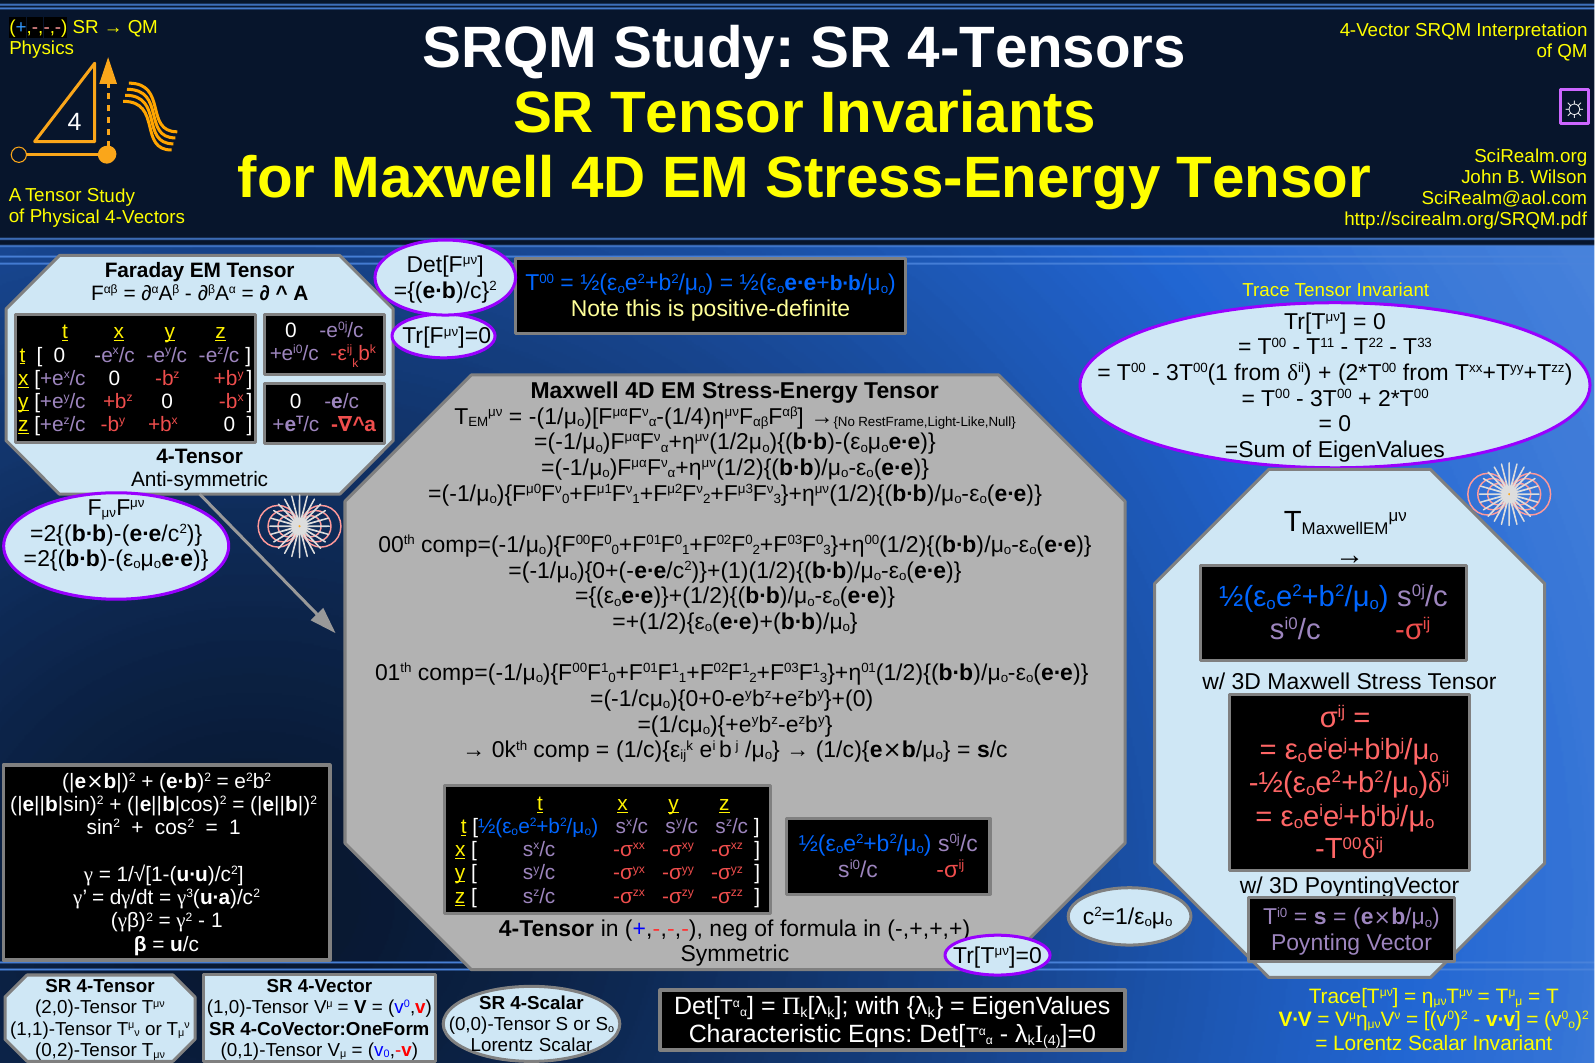

(+,-,-,-) SR → QM
Physics
A Tensor Study
of Physical 4-Vectors
4-Vector SRQM Interpretation
of QM
SciRealm.org
John B. Wilson
SciRealm@aol.com
http://scirealm.org/SRQM.pdf
# SRQM Study: SR 4-Tensors SR Tensor Invariants for Maxwell 4D EM Stress-Energy Tensor
4
☼
Det[Fμν]
={(e∙b)/c}2
Faraday EM Tensor
Fαβ = ∂αAβ - ∂βAα = ∂ ^ A
4-Tensor
Anti-symmetric
 t x y z
t [ 0 -ex/c -ey/c -ez/c ]
x [+ex/c 0 -bz +by ]
y [+ey/c +bz 0 -bx ]
z [+ez/c -by +bx 0 ]
 0 -e0j/c
+ei0/c -εijkbk
 0 -e/c
+eT/c -∇^a
T00 = ½(εoe2+b2/μo) = ½(εoe∙e+b∙b/μo)
Note this is positive-definite
Trace Tensor Invariant
Tr[Tμν] = 0
= T00 - T11 - T22 - T33
= T00 - 3T00(1 from δii) + (2*T00 from Txx+Tyy+Tzz)
= T00 - 3T00 + 2*T00
= 0
=Sum of EigenValues
 Tr[Fμν]=0
Maxwell 4D EM Stress-Energy Tensor
TEMμν = -(1/μo)[FμαFνα-(1/4)ημνFαβFαβ] →{No RestFrame,Light-Like,Null}
=(-1/μo)FμαFνα+ημν(1/2μo){(b∙b)-(εoμoe∙e)}
=(-1/μo)FμαFνα+ημν(1/2){(b∙b)/μo-εo(e∙e)}
=(-1/μo){Fμ0Fν0+Fμ1Fν1+Fμ2Fν2+Fμ3Fν3}+ημν(1/2){(b∙b)/μo-εo(e∙e)}
00th comp=(-1/μo){F00F00+F01F01+F02F02+F03F03}+η00(1/2){(b∙b)/μo-εo(e∙e)}
=(-1/μo){0+(-e∙e/c2)}+(1)(1/2){(b∙b)/μo-εo(e∙e)}
={(εoe∙e)}+(1/2){(b∙b)/μo-εo(e∙e)}
=+(1/2){εo(e∙e)+(b∙b)/μo}
01th comp=(-1/μo){F00F10+F01F11+F02F12+F03F13}+η01(1/2){(b∙b)/μo-εo(e∙e)}
=(-1/cμo){0+0-eybz+ezby}+(0)
=(1/cμo){+eybz-ezby}
→ 0kth comp = (1/c){εijk ei b j /μo} → (1/c){e⨯b/μo} = s/c
4-Tensor in (+,-,-,-), neg of formula in (-,+,+,+)
Symmetric
 t x y z
 t [½(εoe2+b2/μo) sx/c sy/c sz/c ]
x [ sx/c -σxx -σxy -σxz ]
y [ sy/c -σyx -σyy -σyz ]
z [ sz/c -σzx -σzy -σzz ]
 ½(εoe2+b2/μo) s0j/c
 si0/c -σij
TMaxwellEMμν
→
w/ 3D Maxwell Stress Tensor
w/ 3D PoyntingVector
FμνFμν
=2{(b∙b)-(e∙e/c2)}
=2{(b∙b)-(εoμoe∙e)}
 ½(εoe2+b2/μo) s0j/c
 si0/c -σij
σij =
= εoeiej+bibj/μo
-½(εoe2+b2/μo)δij
= εoeiej+bibj/μo
-T00δij
Equation of State
EoS[Tμν]=w=po /ρeo
(|e⨯b|)2 + (e·b)2 = e2b2
(|e||b|sin)2 + (|e||b|cos)2 = (|e||b|)2
sin2 + cos2 = 1
γ = 1/√[1-(u∙u)/c2]
γ’ = dγ/dt = γ3(u∙a)/c2
(γβ)2 = γ2 - 1
β = u/c
Equation of State
Tensor Invariant
c2=1/εoμo
Ti0 = s = (e⨯b/μo)
Poynting Vector
Tr[Tμν]=0
SR 4-Tensor
(2,0)-Tensor Tμν
(1,1)-Tensor Tμν or Tμν
(0,2)-Tensor Tμν
SR 4-Vector
(1,0)-Tensor Vμ = V = (v0,v)
SR 4-CoVector:OneForm
(0,1)-Tensor Vμ = (v0,-v)
Trace[Tμν] = ημνTμν = Tμμ = T
V∙V = VμημνVν = [(v0)2 - v∙v] = (v0o)2
= Lorentz Scalar Invariant
SR 4-Scalar
(0,0)-Tensor S or So
Lorentz Scalar
Det[Tαα] = Πk[λk]; with {λk} = EigenValues
Characteristic Eqns: Det[Tαα - λkI(4)]=0